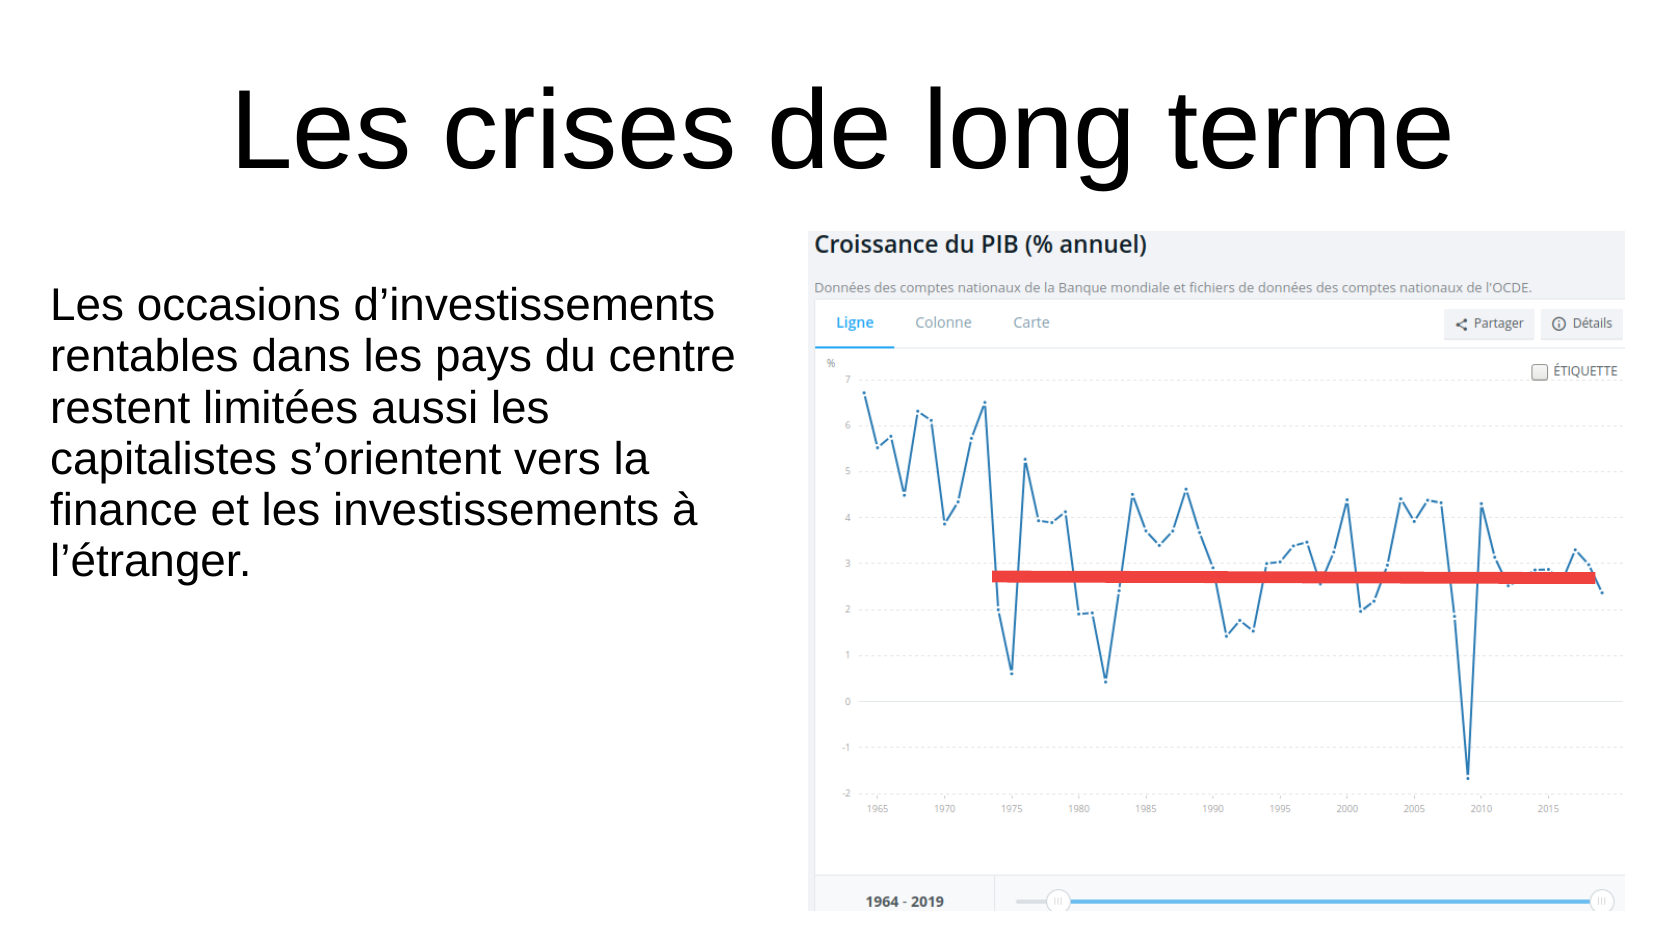

# Les crises de long terme
Les occasions d’investissements rentables dans les pays du centre restent limitées aussi les capitalistes s’orientent vers la finance et les investissements à l’étranger.